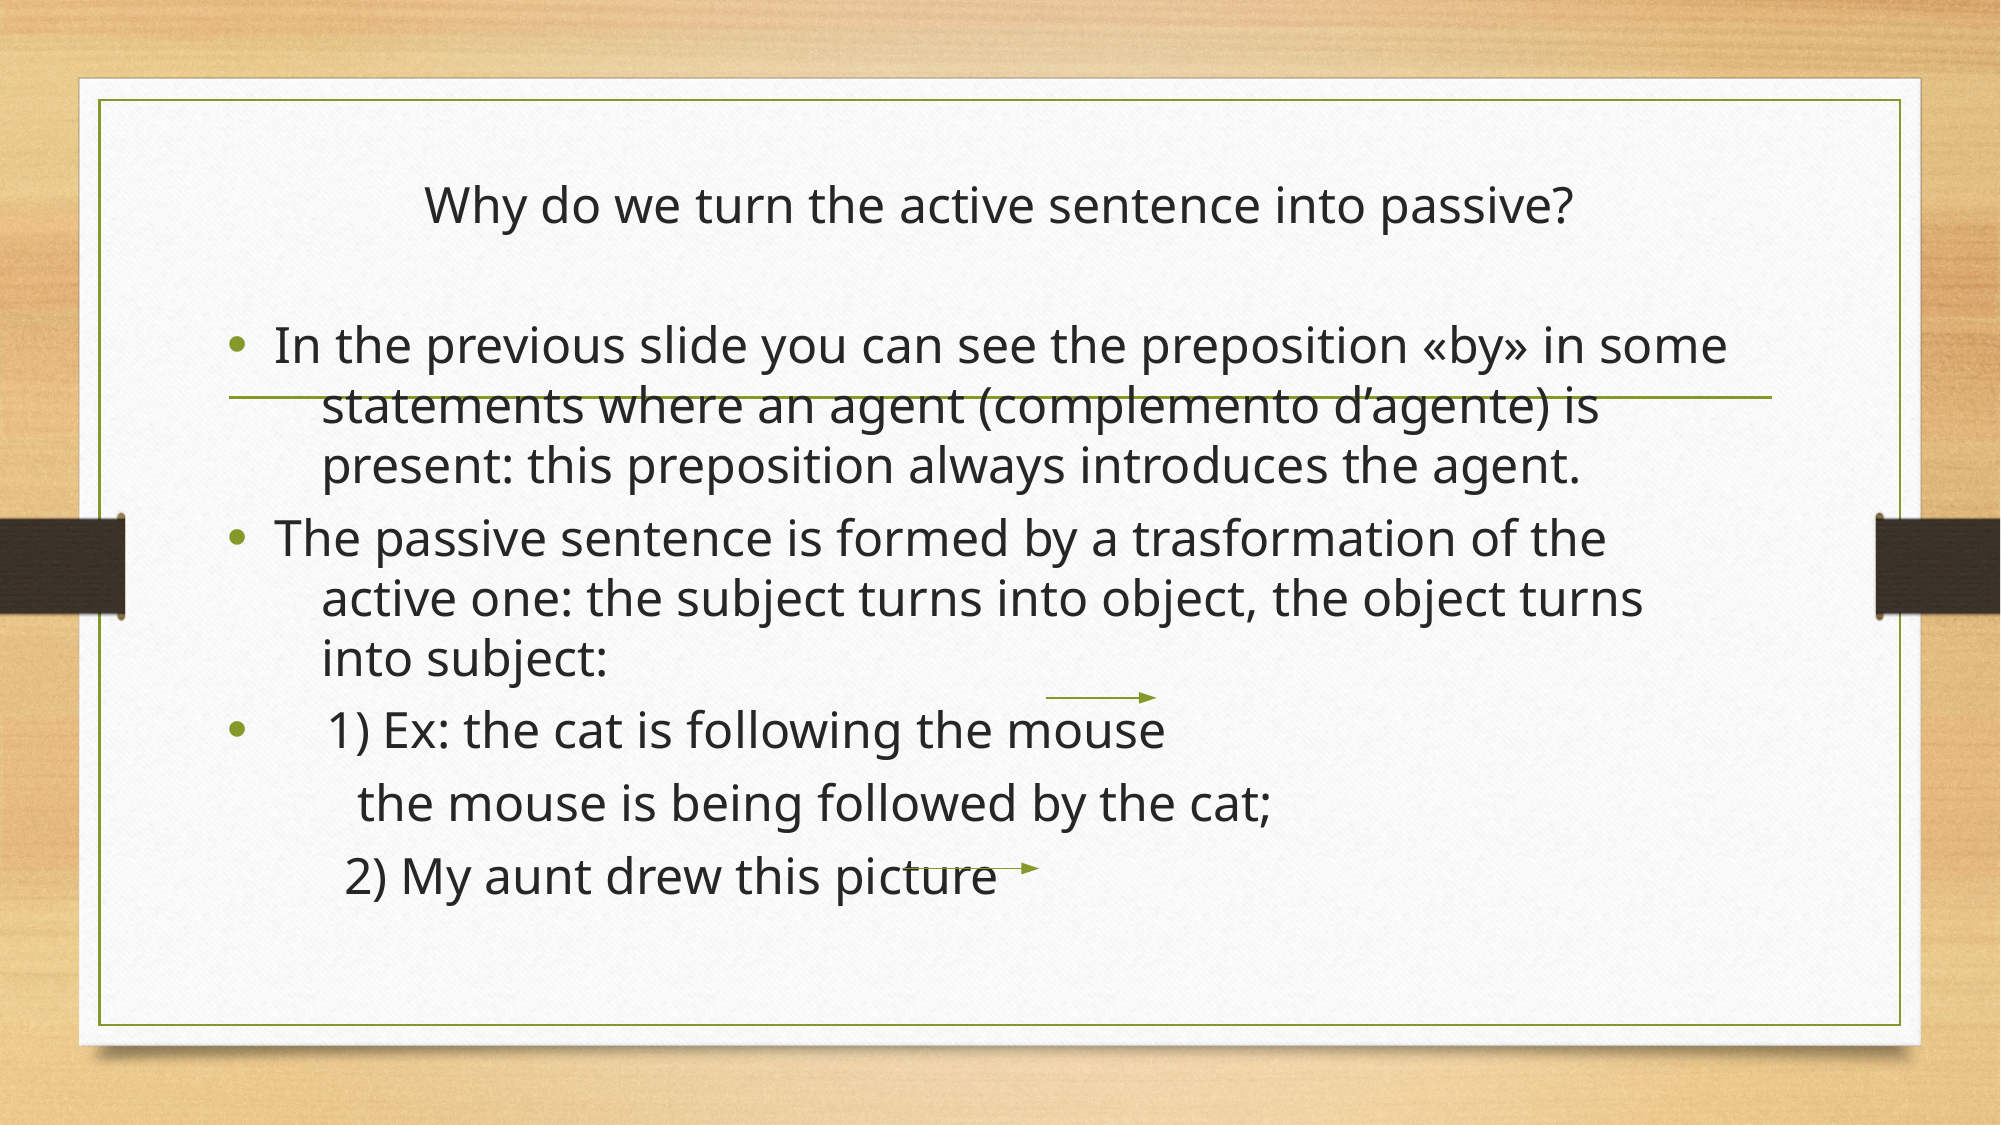

# Why do we turn the active sentence into passive?
In the previous slide you can see the preposition «by» in some statements where an agent (complemento d’agente) is present: this preposition always introduces the agent.
The passive sentence is formed by a trasformation of the active one: the subject turns into object, the object turns into subject:
 1) Ex: the cat is following the mouse
 the mouse is being followed by the cat;
 2) My aunt drew this picture